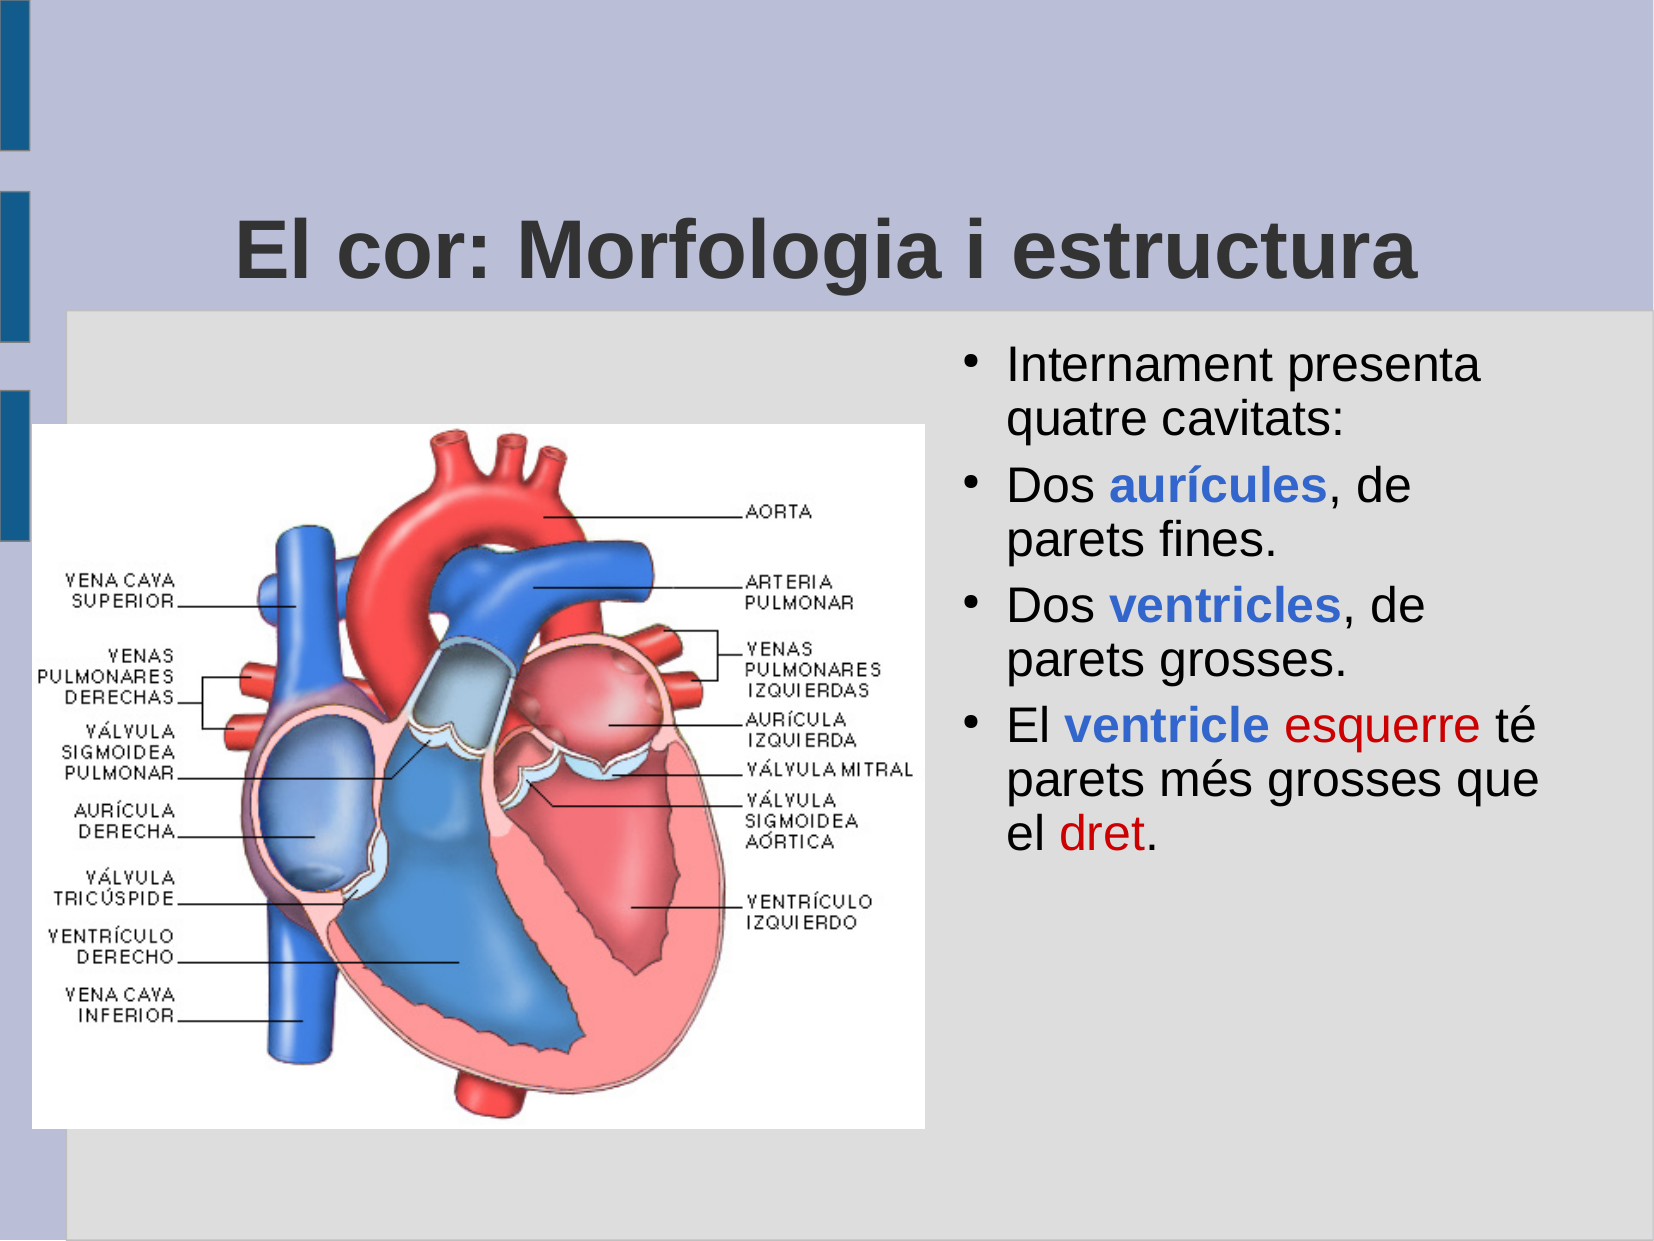

# El cor: Morfologia i estructura
Internament presenta quatre cavitats:
Dos aurícules, de parets fines.
Dos ventricles, de parets grosses.
El ventricle esquerre té parets més grosses que el dret.